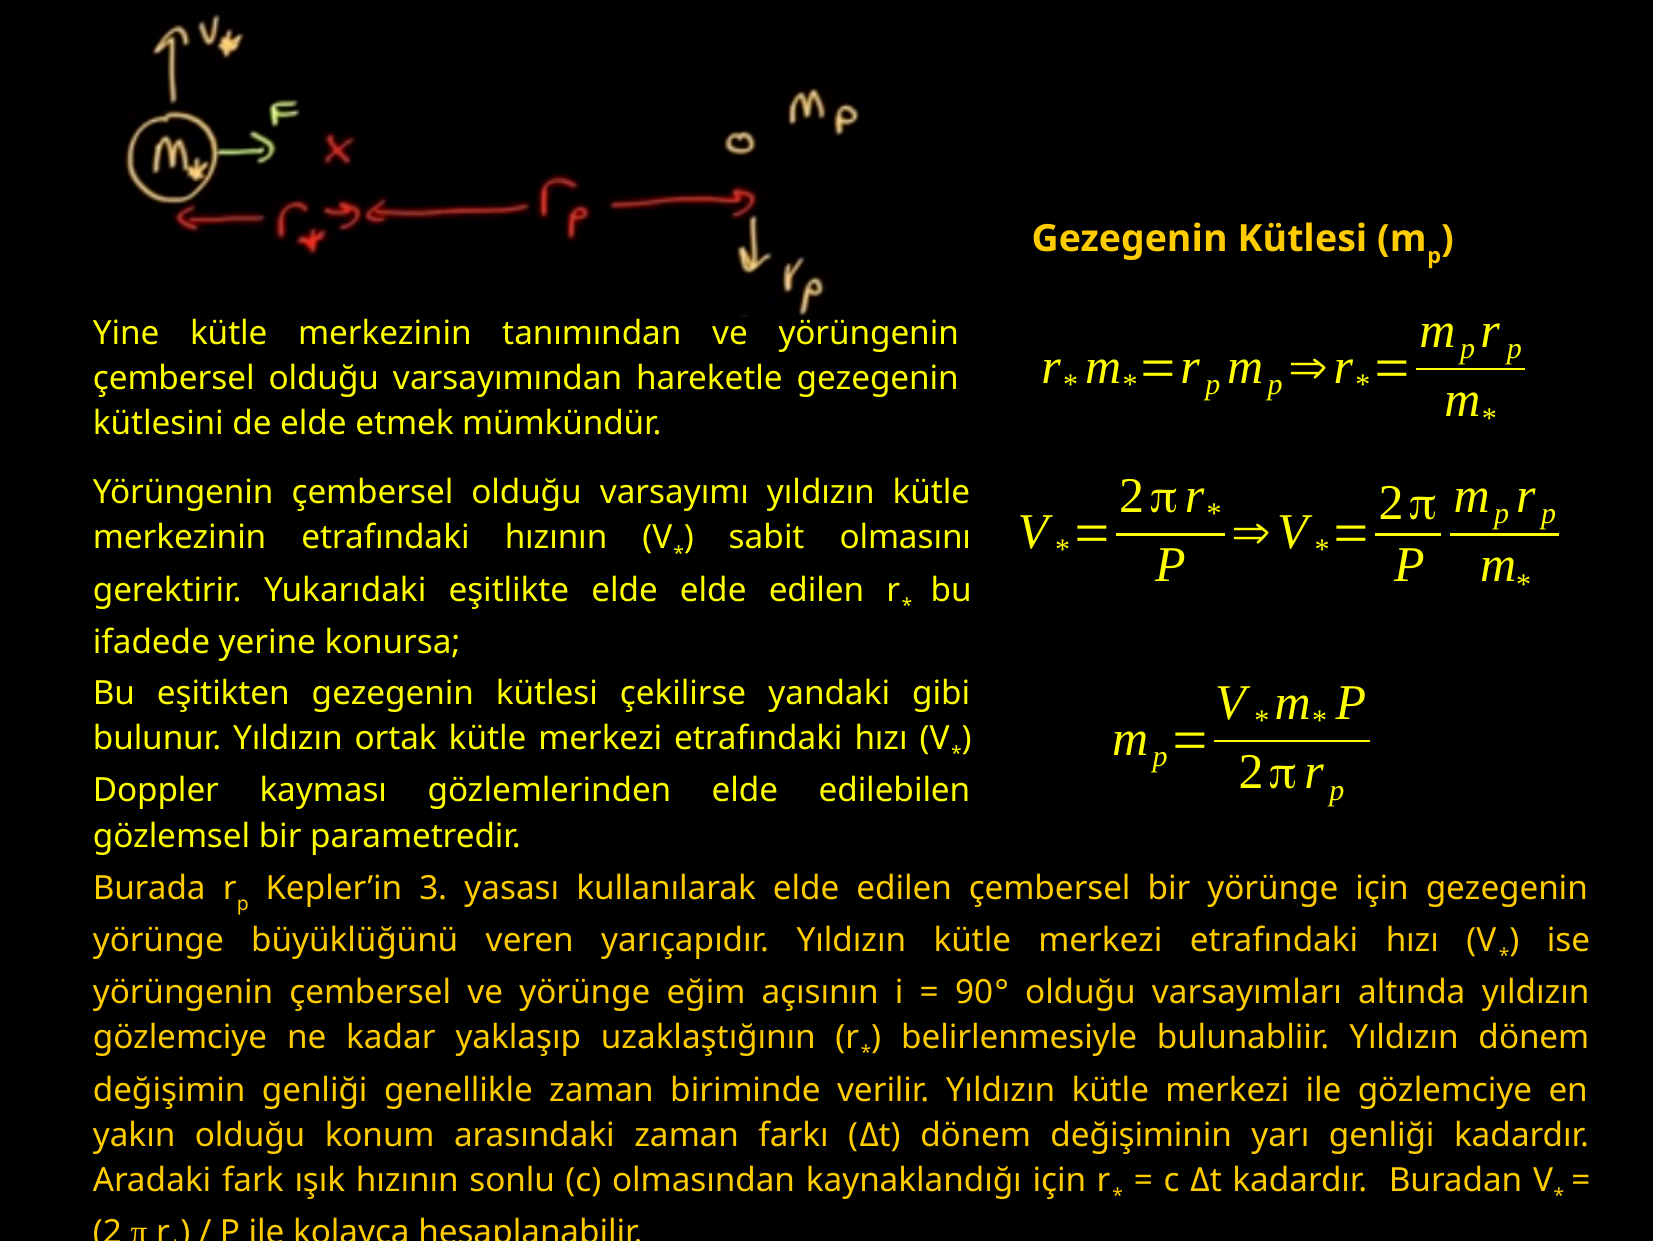

# Gezegenin Kütlesi (mp)
Yine kütle merkezinin tanımından ve yörüngenin çembersel olduğu varsayımından hareketle gezegenin kütlesini de elde etmek mümkündür.
Yörüngenin çembersel olduğu varsayımı yıldızın kütle merkezinin etrafındaki hızının (V*) sabit olmasını gerektirir. Yukarıdaki eşitlikte elde elde edilen r* bu ifadede yerine konursa;
Bu eşitikten gezegenin kütlesi çekilirse yandaki gibi bulunur. Yıldızın ortak kütle merkezi etrafındaki hızı (V*) Doppler kayması gözlemlerinden elde edilebilen gözlemsel bir parametredir.
Burada rp Kepler’in 3. yasası kullanılarak elde edilen çembersel bir yörünge için gezegenin yörünge büyüklüğünü veren yarıçapıdır. Yıldızın kütle merkezi etrafındaki hızı (V*) ise yörüngenin çembersel ve yörünge eğim açısının i = 90° olduğu varsayımları altında yıldızın gözlemciye ne kadar yaklaşıp uzaklaştığının (r*) belirlenmesiyle bulunabliir. Yıldızın dönem değişimin genliği genellikle zaman biriminde verilir. Yıldızın kütle merkezi ile gözlemciye en yakın olduğu konum arasındaki zaman farkı (Δt) dönem değişiminin yarı genliği kadardır. Aradaki fark ışık hızının sonlu (c) olmasından kaynaklandığı için r* = c Δt kadardır. Buradan V* = (2 π r*) / P ile kolayca hesaplanabilir.